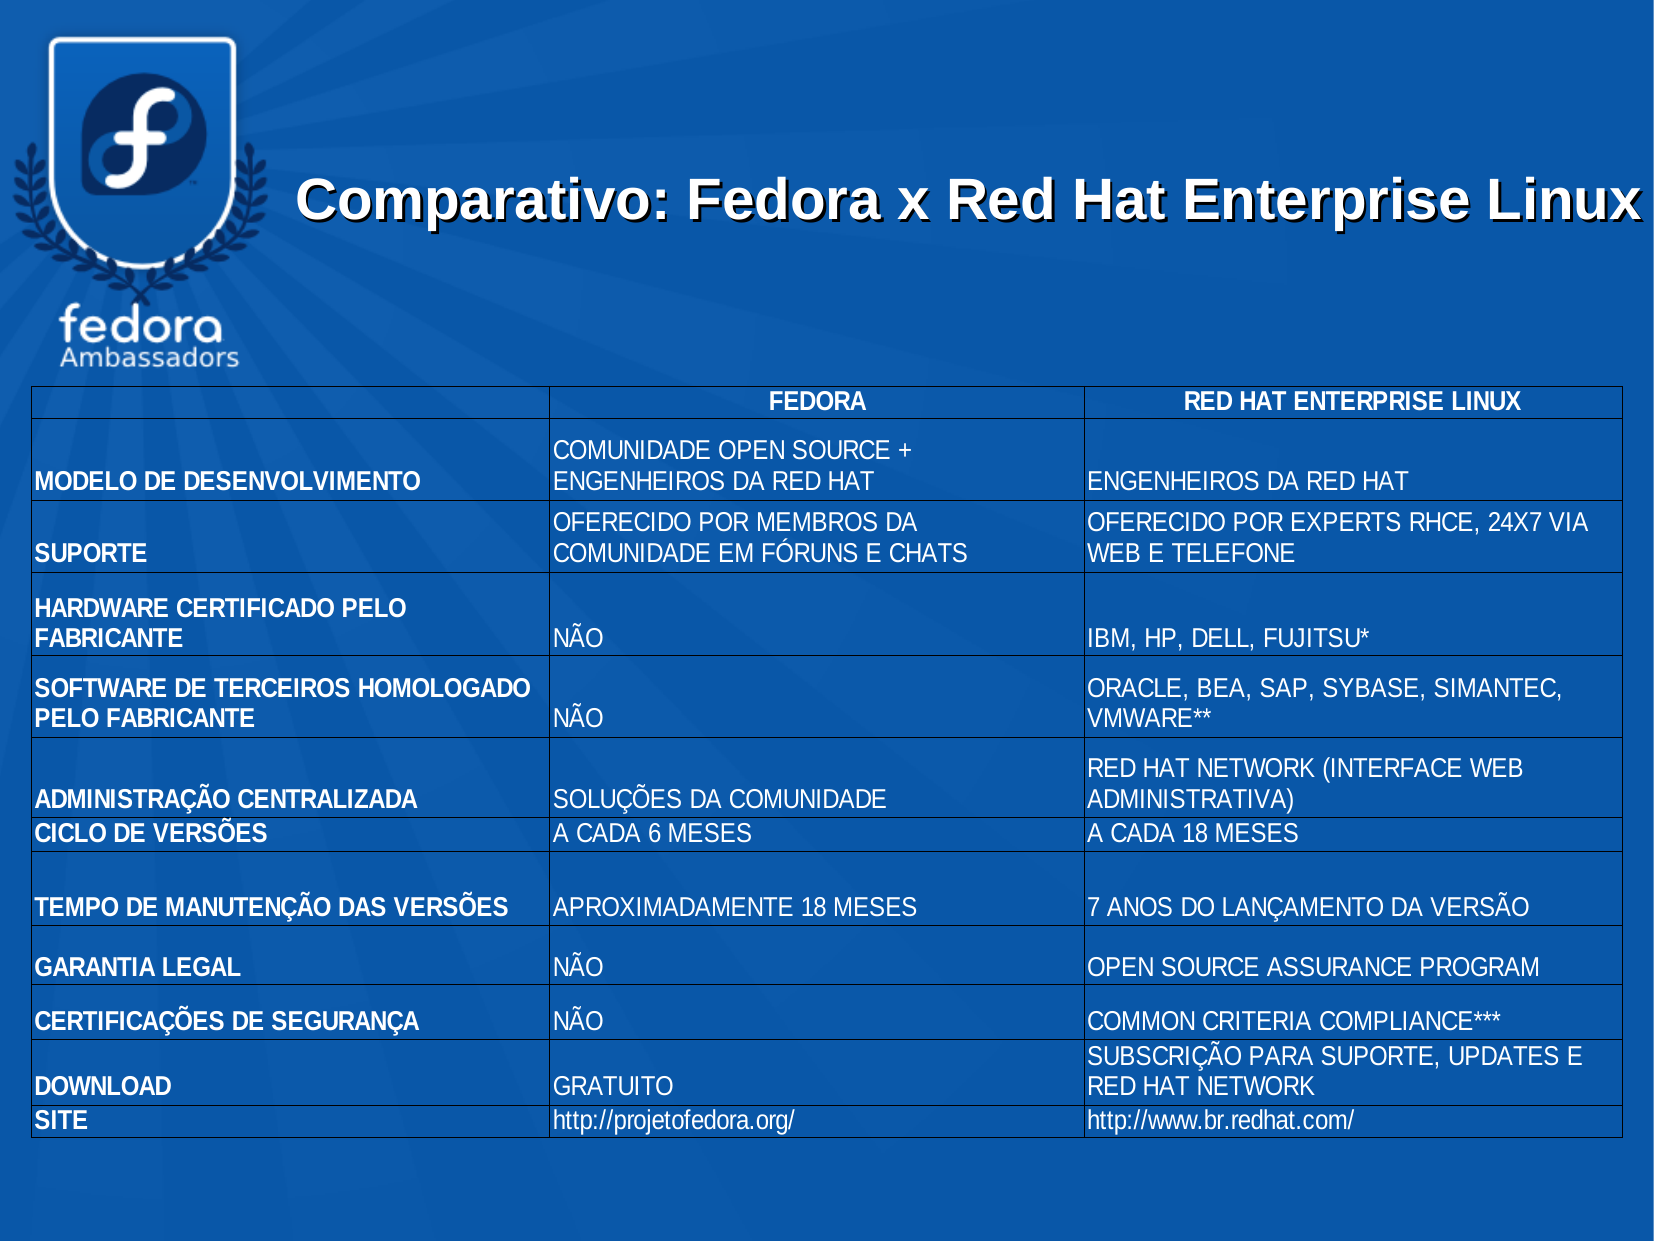

# Comparativo: Fedora x Red Hat Enterprise Linux